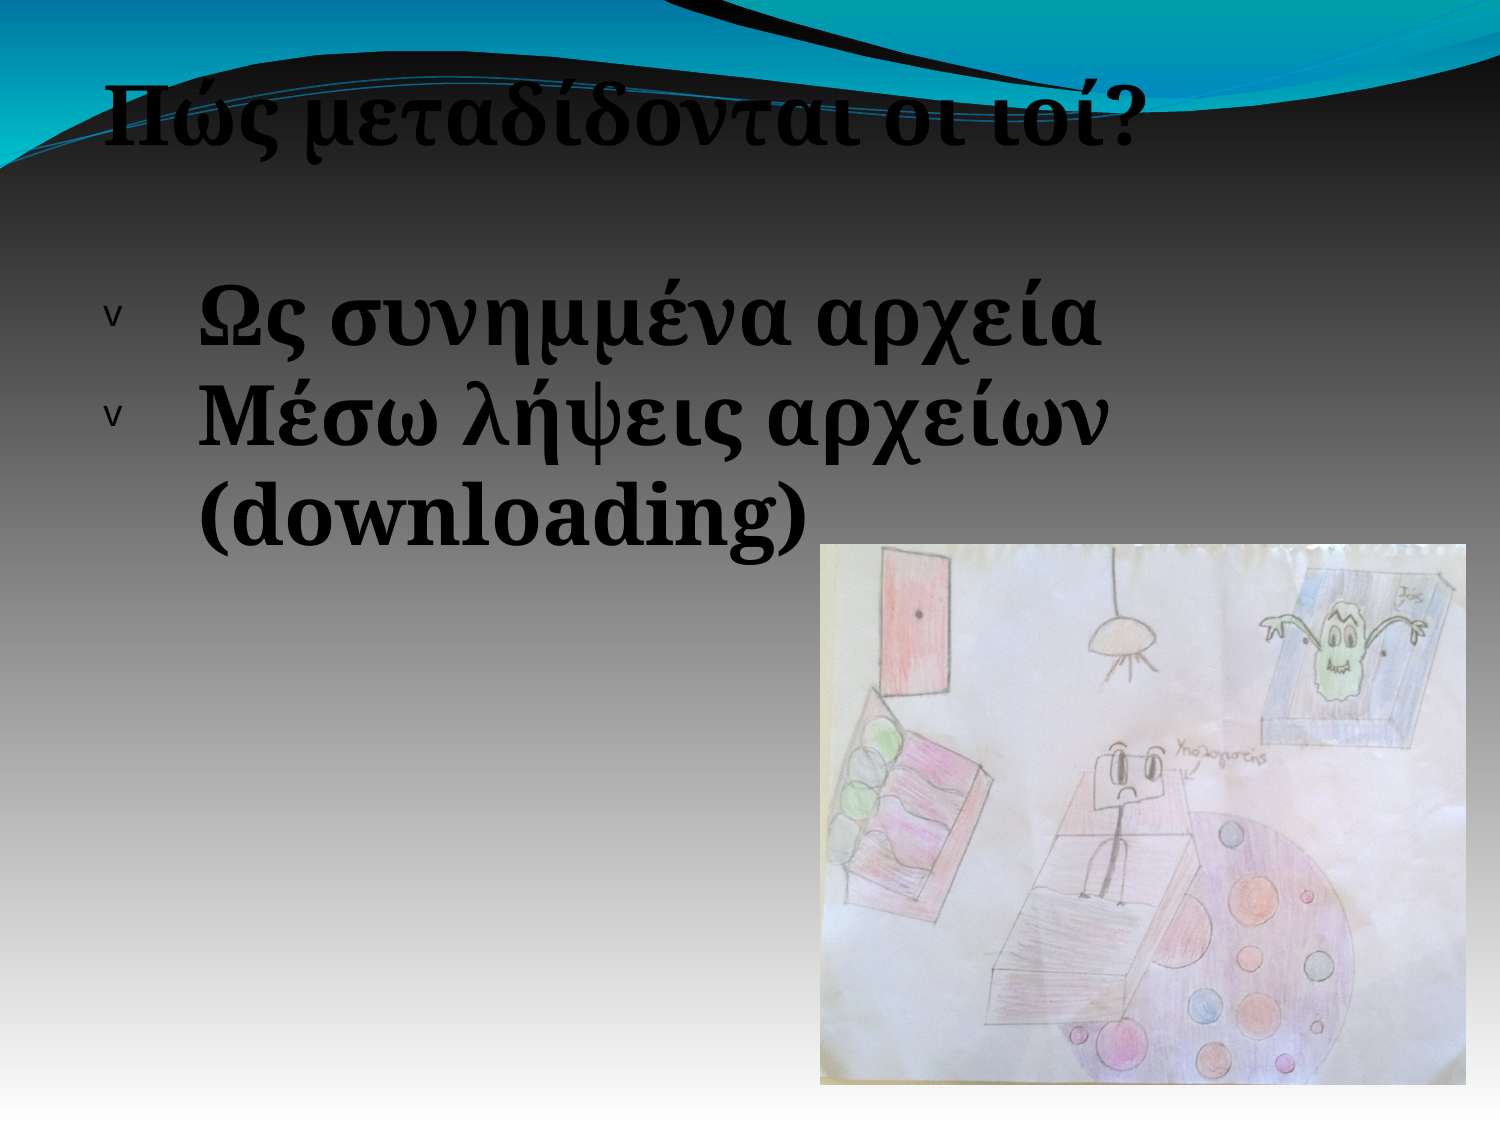

Πώς μεταδίδονται οι ιοί?
Ως συνημμένα αρχεία
Μέσω λήψεις αρχείων (downloading)